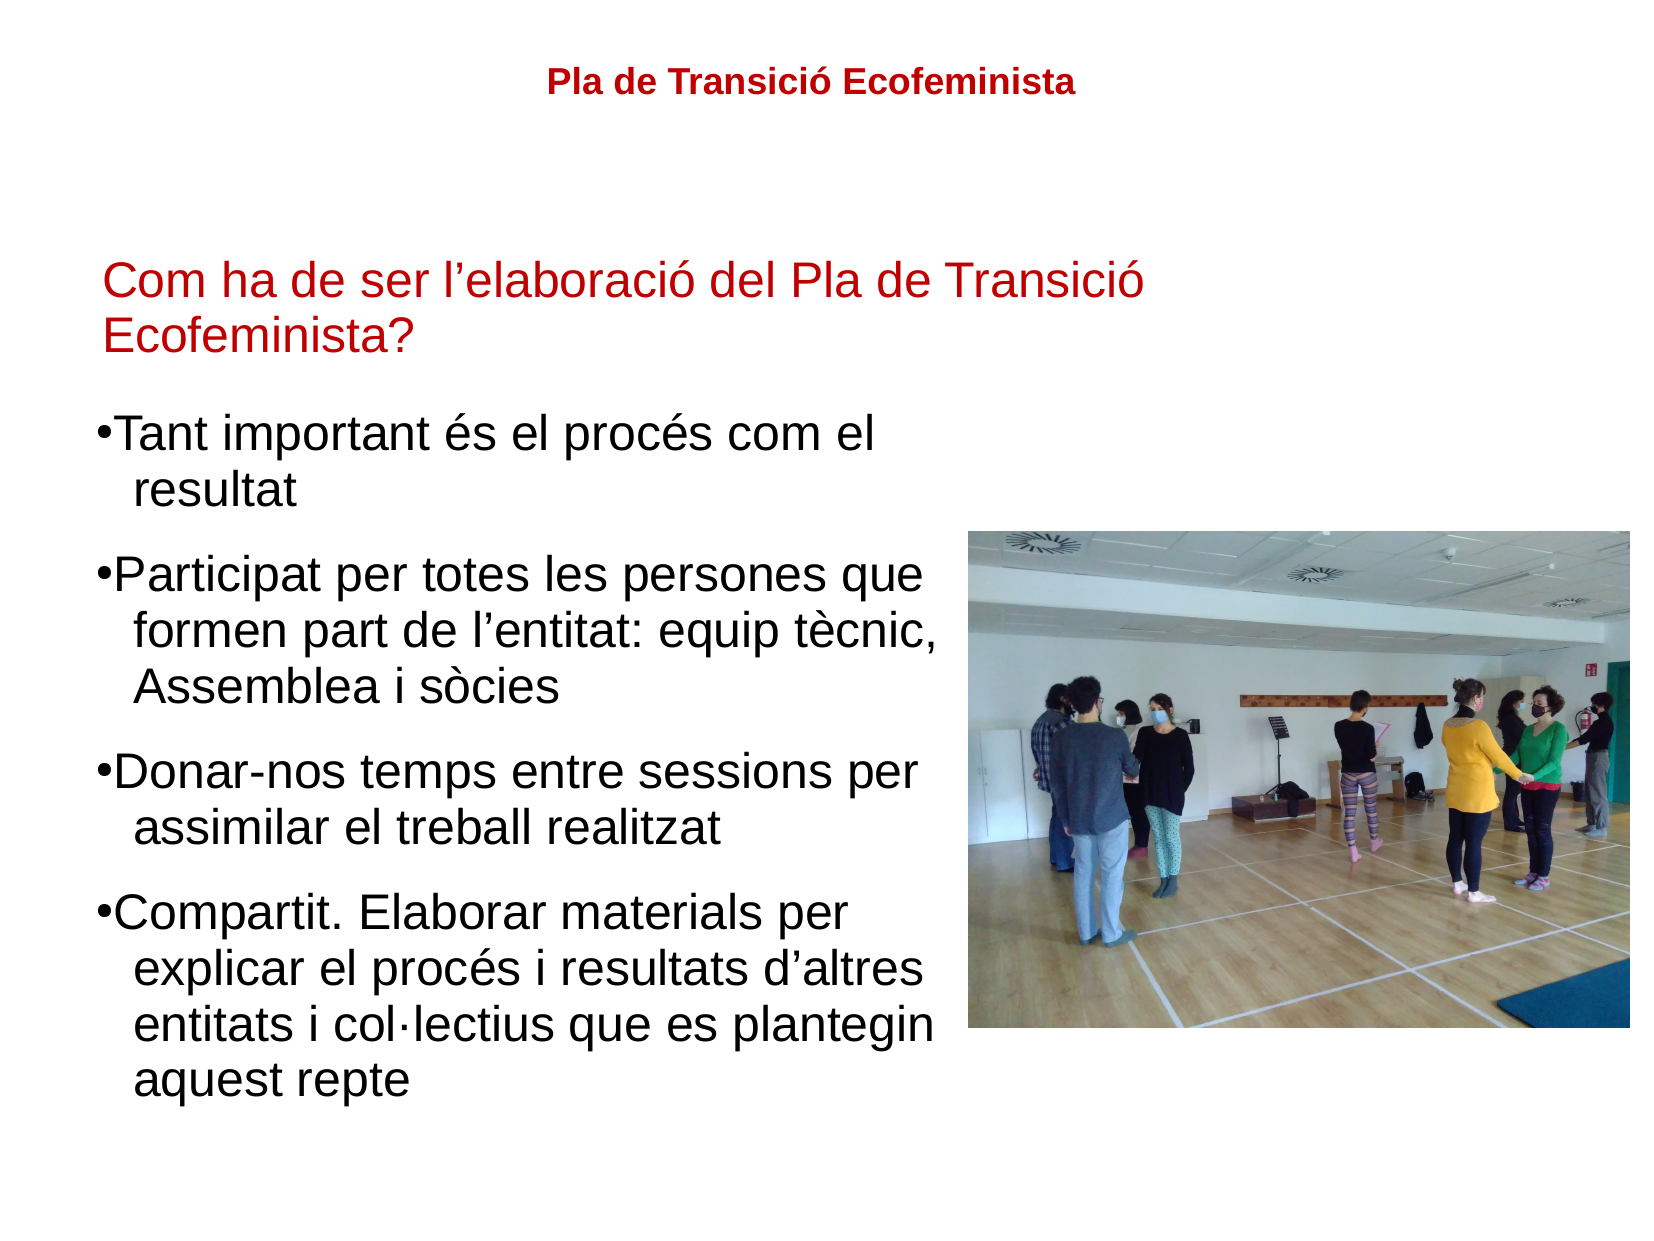

Pla de Transició Ecofeminista
Com ha de ser l’elaboració del Pla de Transició Ecofeminista?
Tant important és el procés com el resultat
Participat per totes les persones que formen part de l’entitat: equip tècnic, Assemblea i sòcies
Donar-nos temps entre sessions per assimilar el treball realitzat
Compartit. Elaborar materials per explicar el procés i resultats d’altres entitats i col·lectius que es plantegin aquest repte